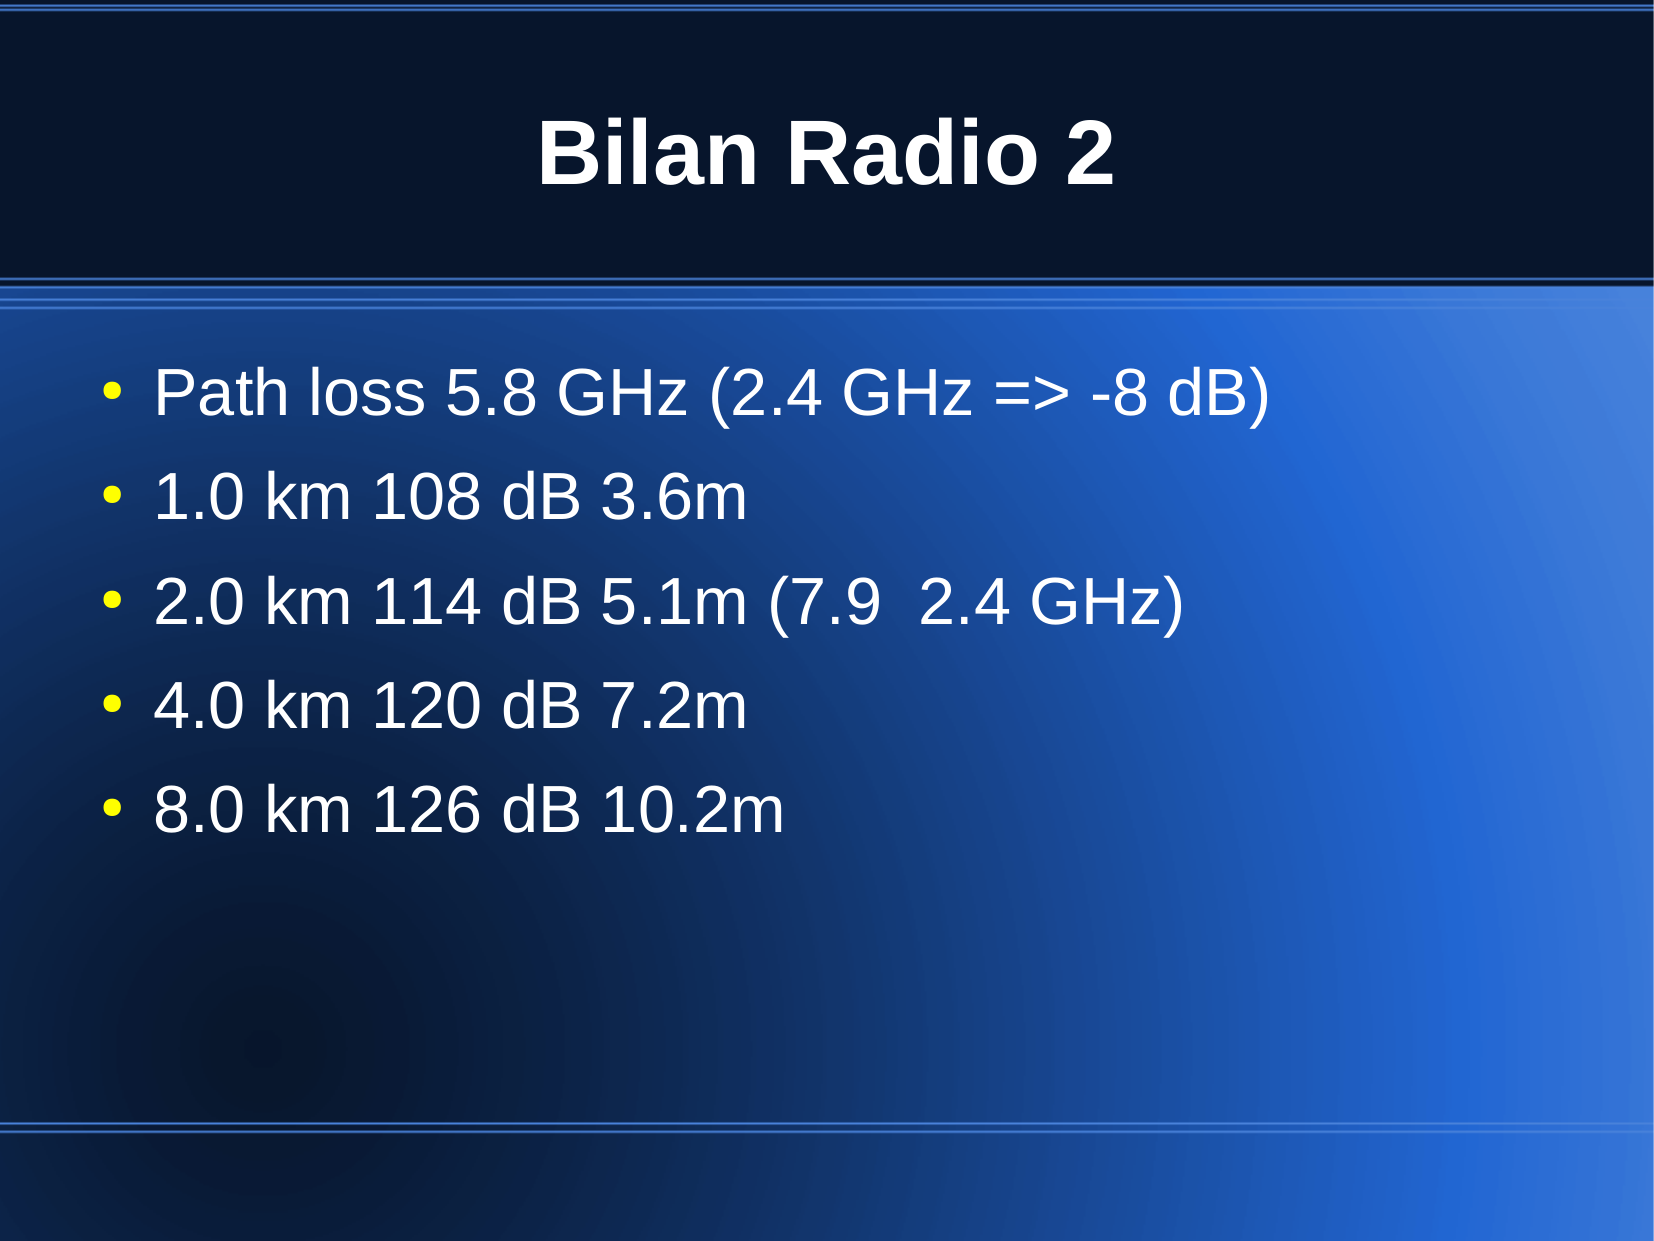

# Bilan Radio 2
Path loss 5.8 GHz (2.4 GHz => -8 dB)
1.0 km 108 dB 3.6m
2.0 km 114 dB 5.1m (7.9 2.4 GHz)
4.0 km 120 dB 7.2m
8.0 km 126 dB 10.2m